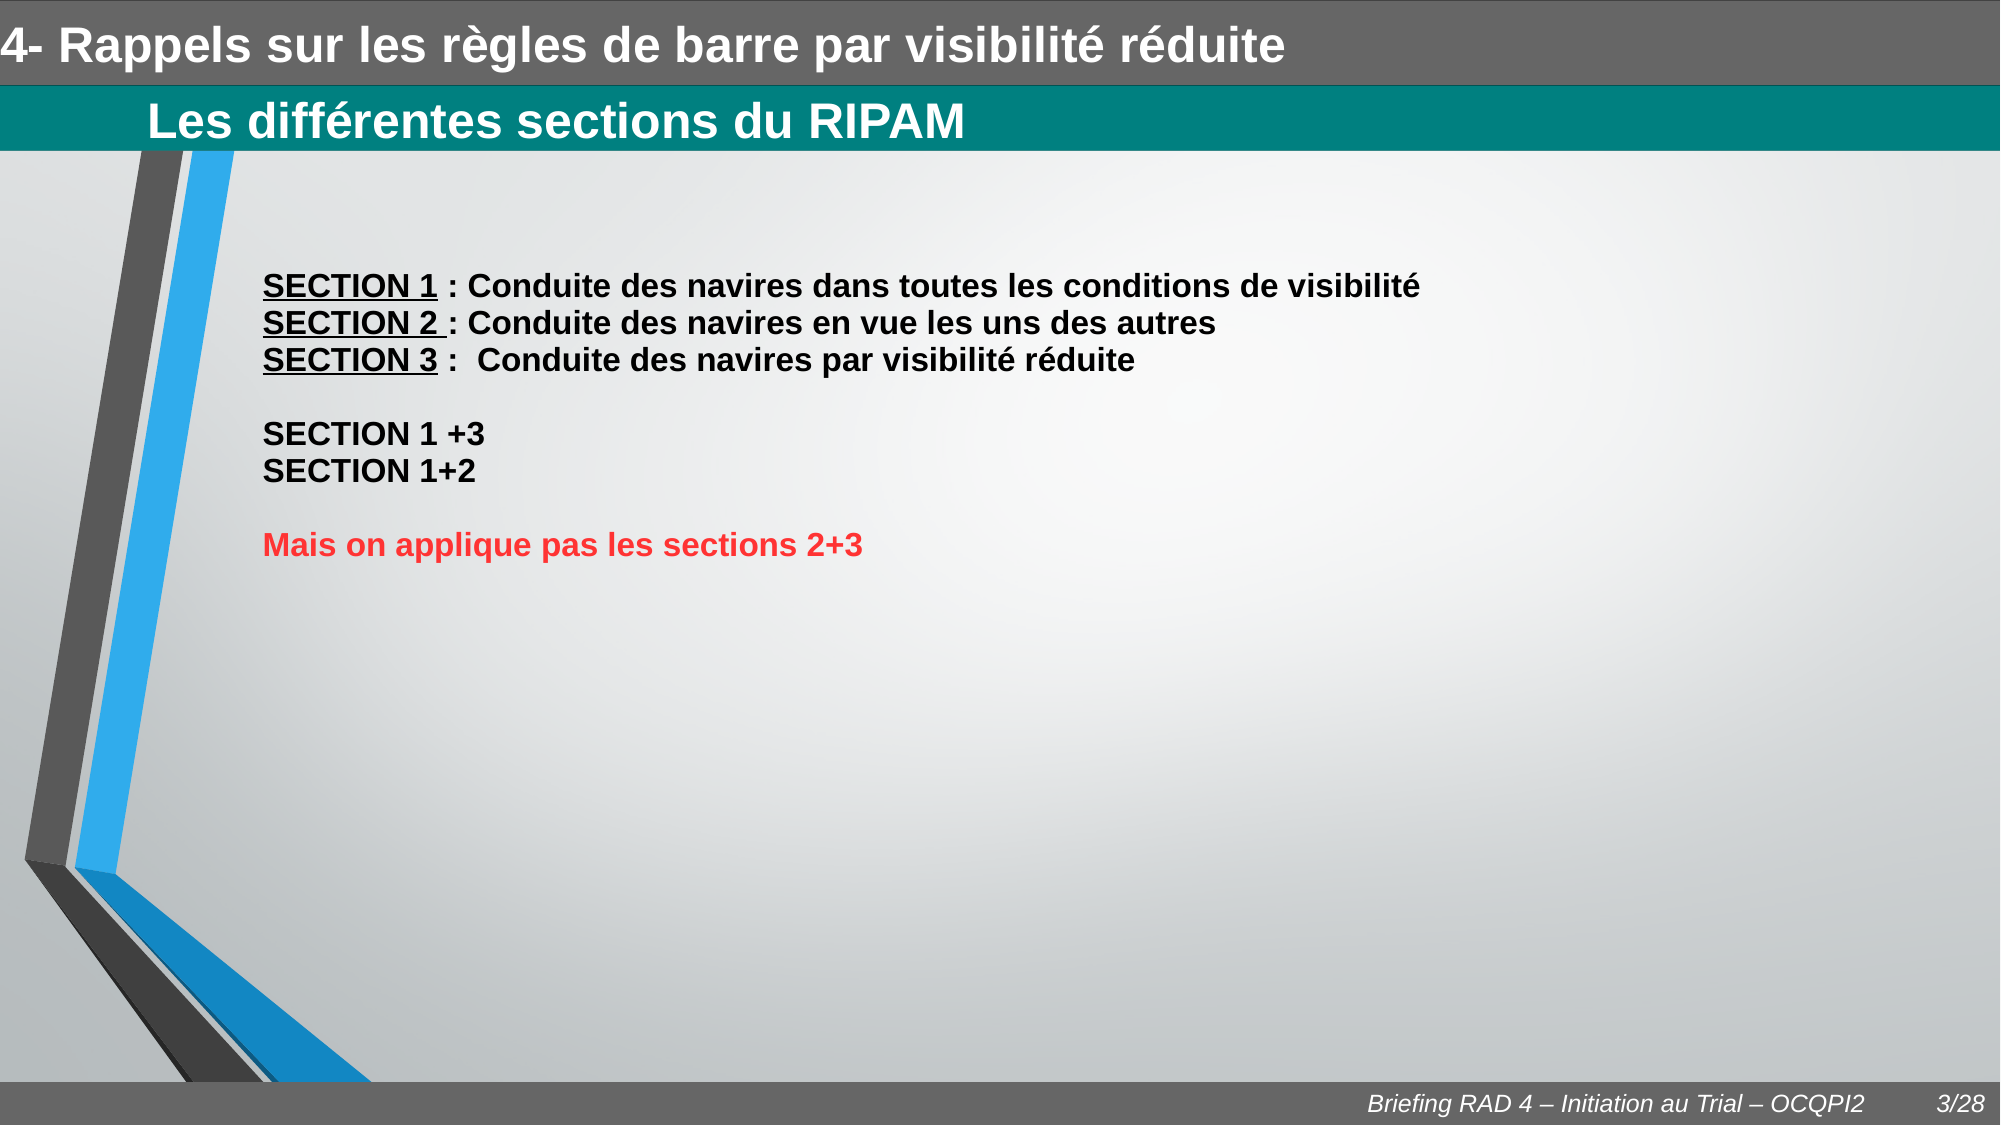

# 4- Rappels sur les règles de barre par visibilité réduite
		Les différentes sections du RIPAM
SECTION 1 : Conduite des navires dans toutes les conditions de visibilité
SECTION 2 : Conduite des navires en vue les uns des autres
SECTION 3 : Conduite des navires par visibilité réduite
SECTION 1 +3
SECTION 1+2
Mais on applique pas les sections 2+3
Briefing RAD 4 – Initiation au Trial – OCQPI2 /28